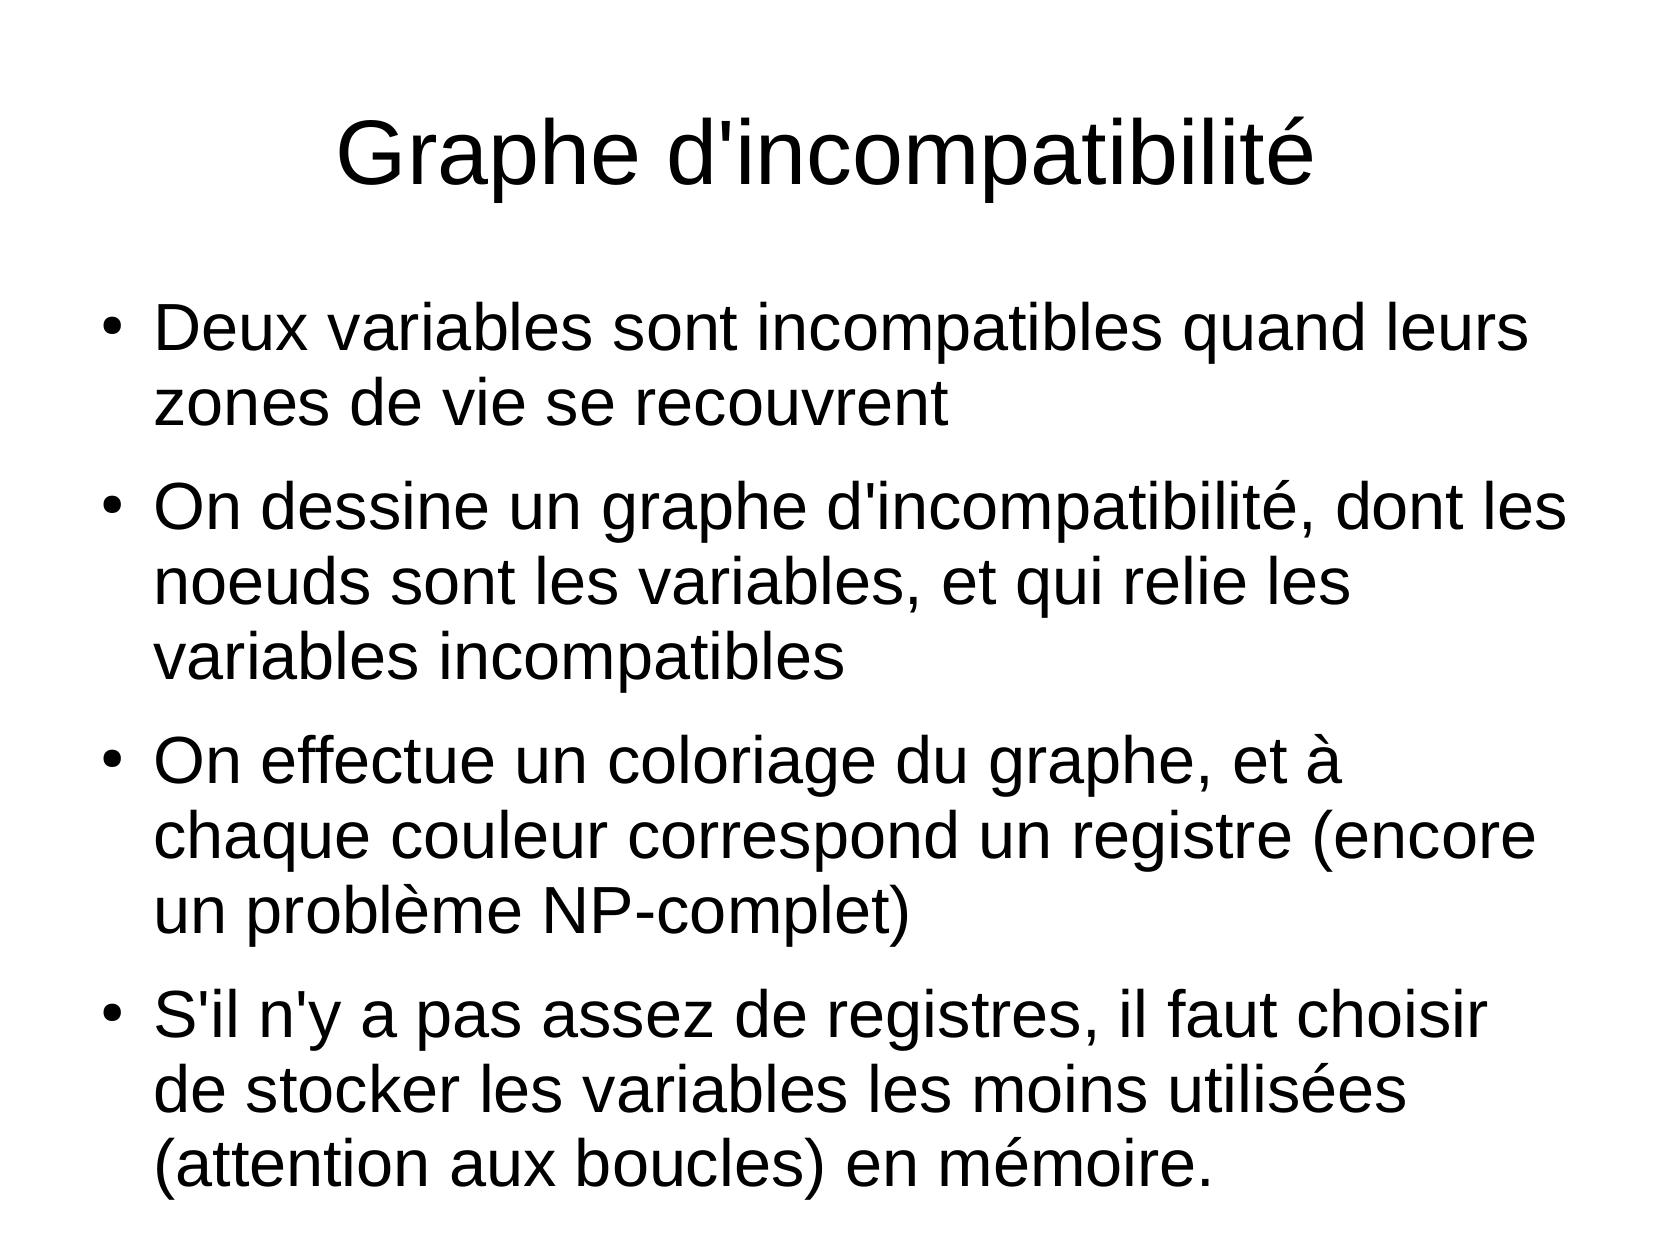

# Graphe d'incompatibilité
Deux variables sont incompatibles quand leurs zones de vie se recouvrent
On dessine un graphe d'incompatibilité, dont les noeuds sont les variables, et qui relie les variables incompatibles
On effectue un coloriage du graphe, et à chaque couleur correspond un registre (encore un problème NP‑complet)
S'il n'y a pas assez de registres, il faut choisir de stocker les variables les moins utilisées (attention aux boucles) en mémoire.